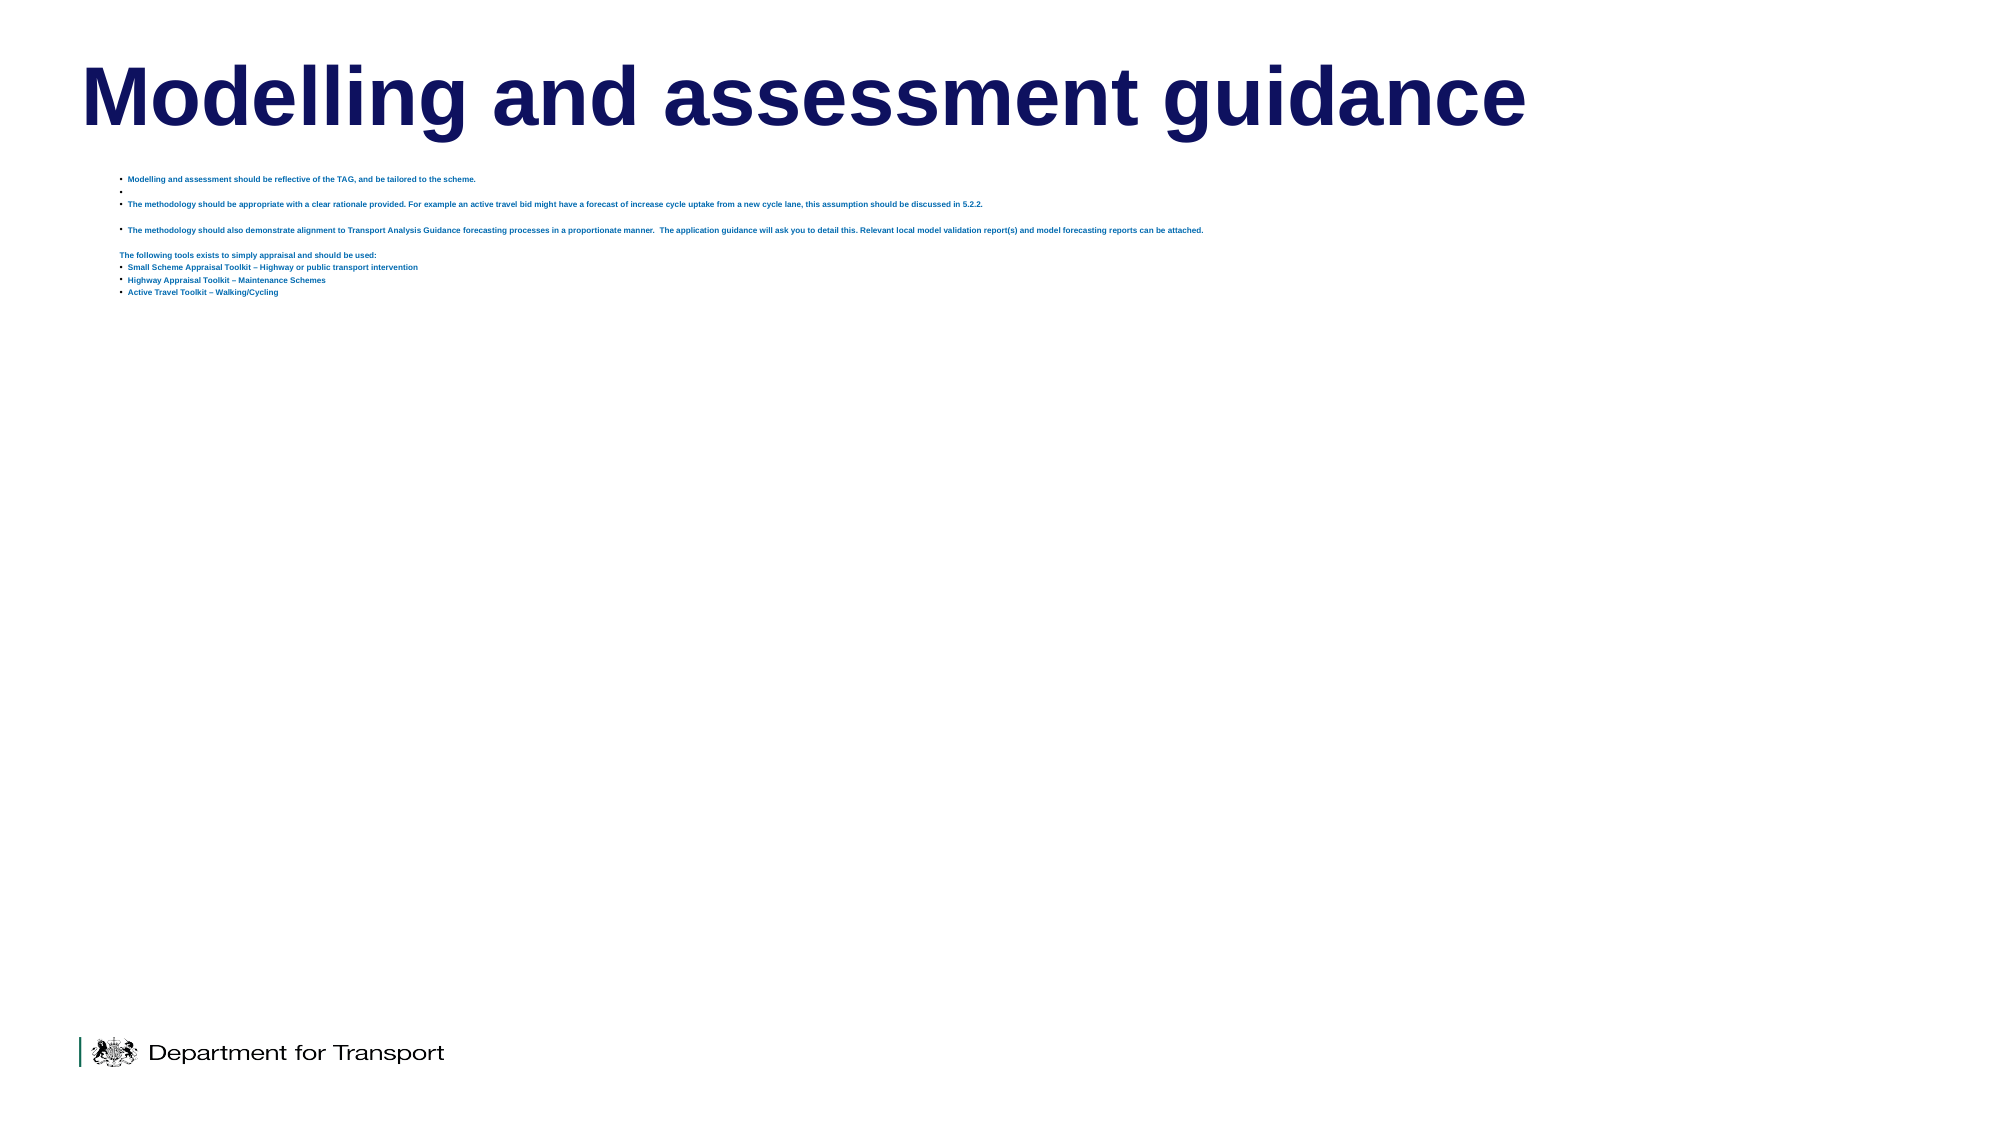

# Modelling and assessment guidance
Modelling and assessment should be reflective of the TAG, and be tailored to the scheme.
The methodology should be appropriate with a clear rationale provided. For example an active travel bid might have a forecast of increase cycle uptake from a new cycle lane, this assumption should be discussed in 5.2.2.
The methodology should also demonstrate alignment to Transport Analysis Guidance forecasting processes in a proportionate manner. The application guidance will ask you to detail this. Relevant local model validation report(s) and model forecasting reports can be attached.
The following tools exists to simply appraisal and should be used:
Small Scheme Appraisal Toolkit – Highway or public transport intervention
Highway Appraisal Toolkit – Maintenance Schemes
Active Travel Toolkit – Walking/Cycling